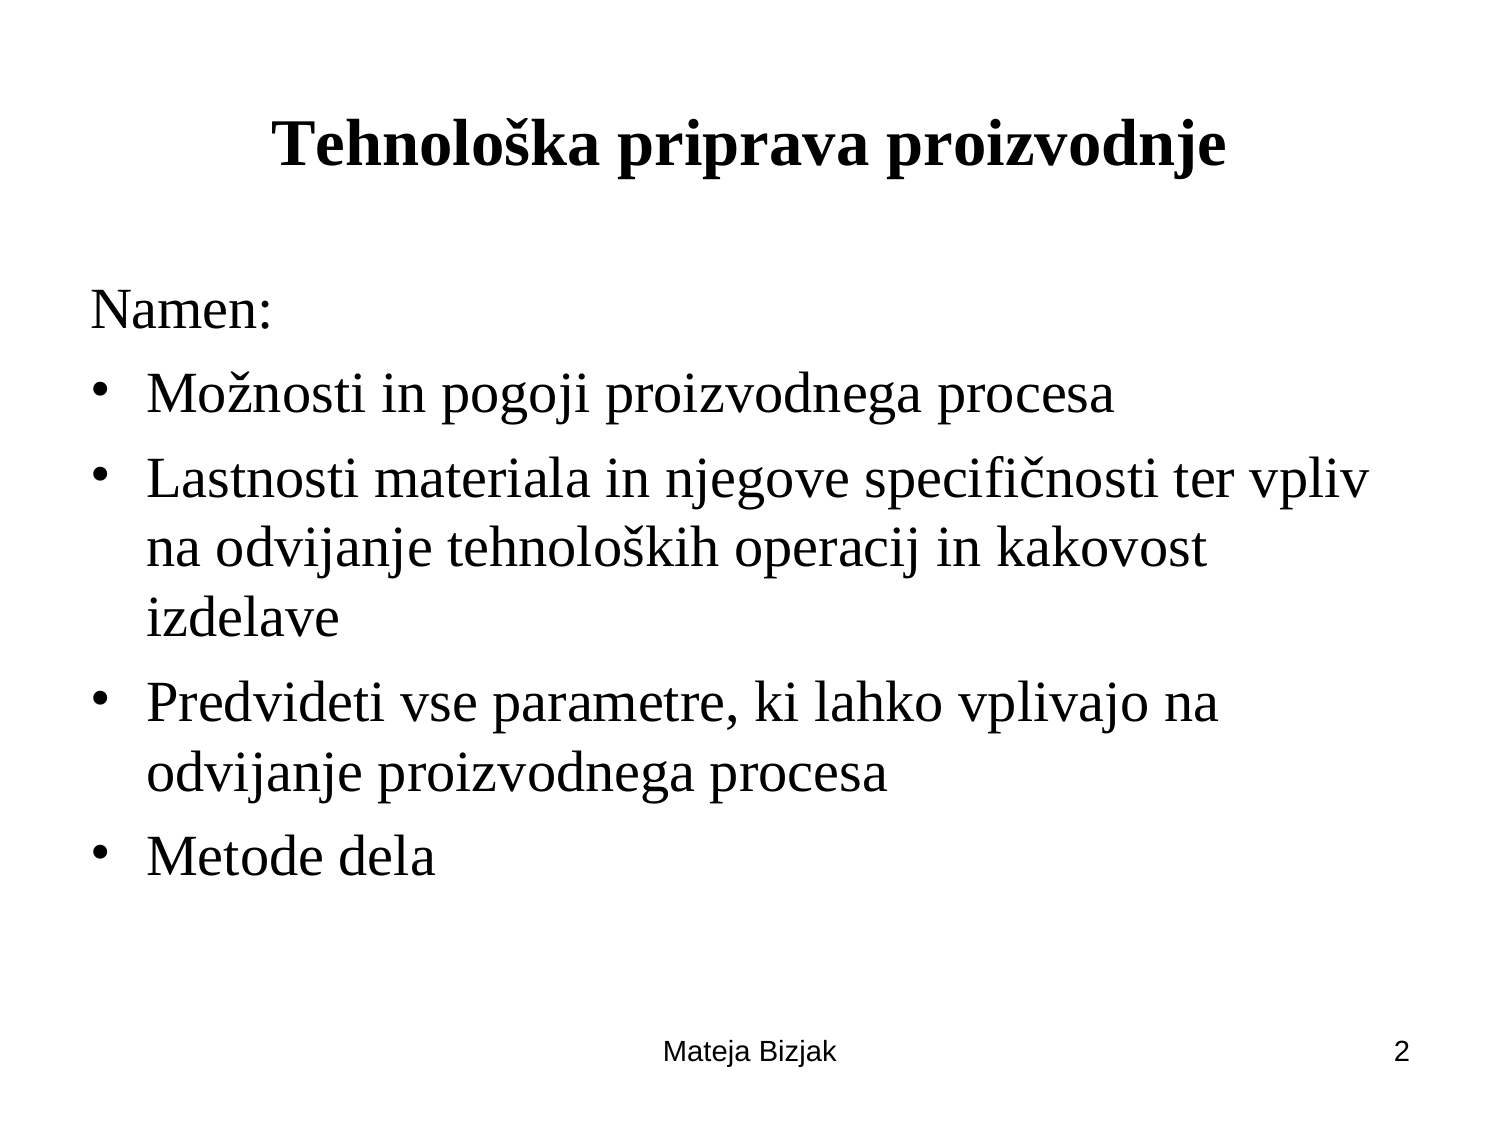

# Tehnološka priprava proizvodnje
Namen:
Možnosti in pogoji proizvodnega procesa
Lastnosti materiala in njegove specifičnosti ter vpliv na odvijanje tehnoloških operacij in kakovost izdelave
Predvideti vse parametre, ki lahko vplivajo na odvijanje proizvodnega procesa
Metode dela
Mateja Bizjak
1